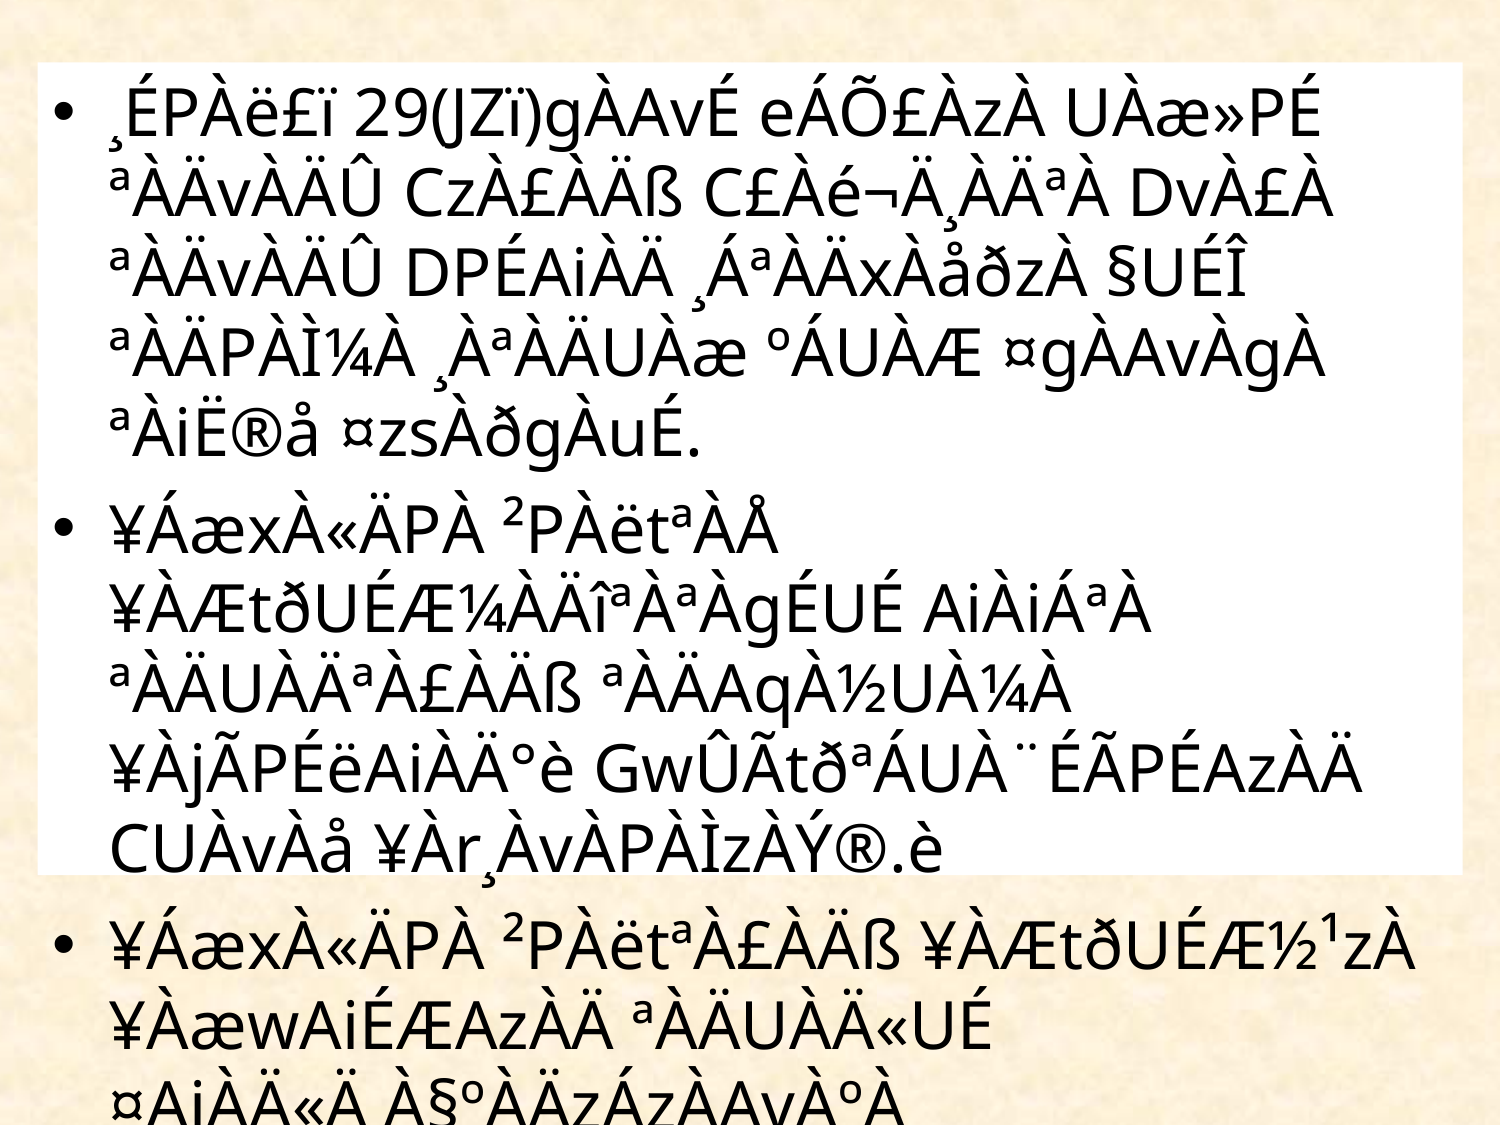

¸ÉPÀë£ï 29(JZï)gÀAvÉ eÁÕ£ÀzÀ UÀæ»PÉ ªÀÄvÀÄÛ CzÀ£ÀÄß C£Àé¬Ä¸ÀÄªÀ DvÀ£À ªÀÄvÀÄÛ DPÉAiÀÄ ¸ÁªÀÄxÀåðzÀ §UÉÎ ªÀÄPÀÌ¼À ¸ÀªÀÄUÀæ ºÁUÀÆ ¤gÀAvÀgÀ ªÀiË®å ¤zsÀðgÀuÉ.
¥ÁæxÀ«ÄPÀ ²PÀëtªÀÅ ¥ÀÆtðUÉÆ¼ÀÄîªÀªÀgÉUÉ AiÀiÁªÀ ªÀÄUÀÄªÀ£ÀÄß ªÀÄAqÀ½UÀ¼À ¥ÀjÃPÉëAiÀÄ°è GwÛÃtðªÁUÀ¨ÉÃPÉAzÀÄ CUÀvÀå ¥Àr¸ÀvÀPÀÌzÀÝ®.è
¥ÁæxÀ«ÄPÀ ²PÀëtªÀ£ÀÄß ¥ÀÆtðUÉÆ½¹zÀ ¥ÀæwAiÉÆAzÀÄ ªÀÄUÀÄ«UÉ ¤AiÀÄ«Ä¸À§ºÀÄzÁzÀAvÀºÀ £ÀªÀÄÆ£ÉAiÀÄ°è ªÀÄvÀÄÛ «zsÁ£ÀzÀ°è ¥ÀæªÀiÁt ¥ÀvÀæªÀ£ÀÄß ¤ÃqÀvÀPÀÌzÀÄÝ.